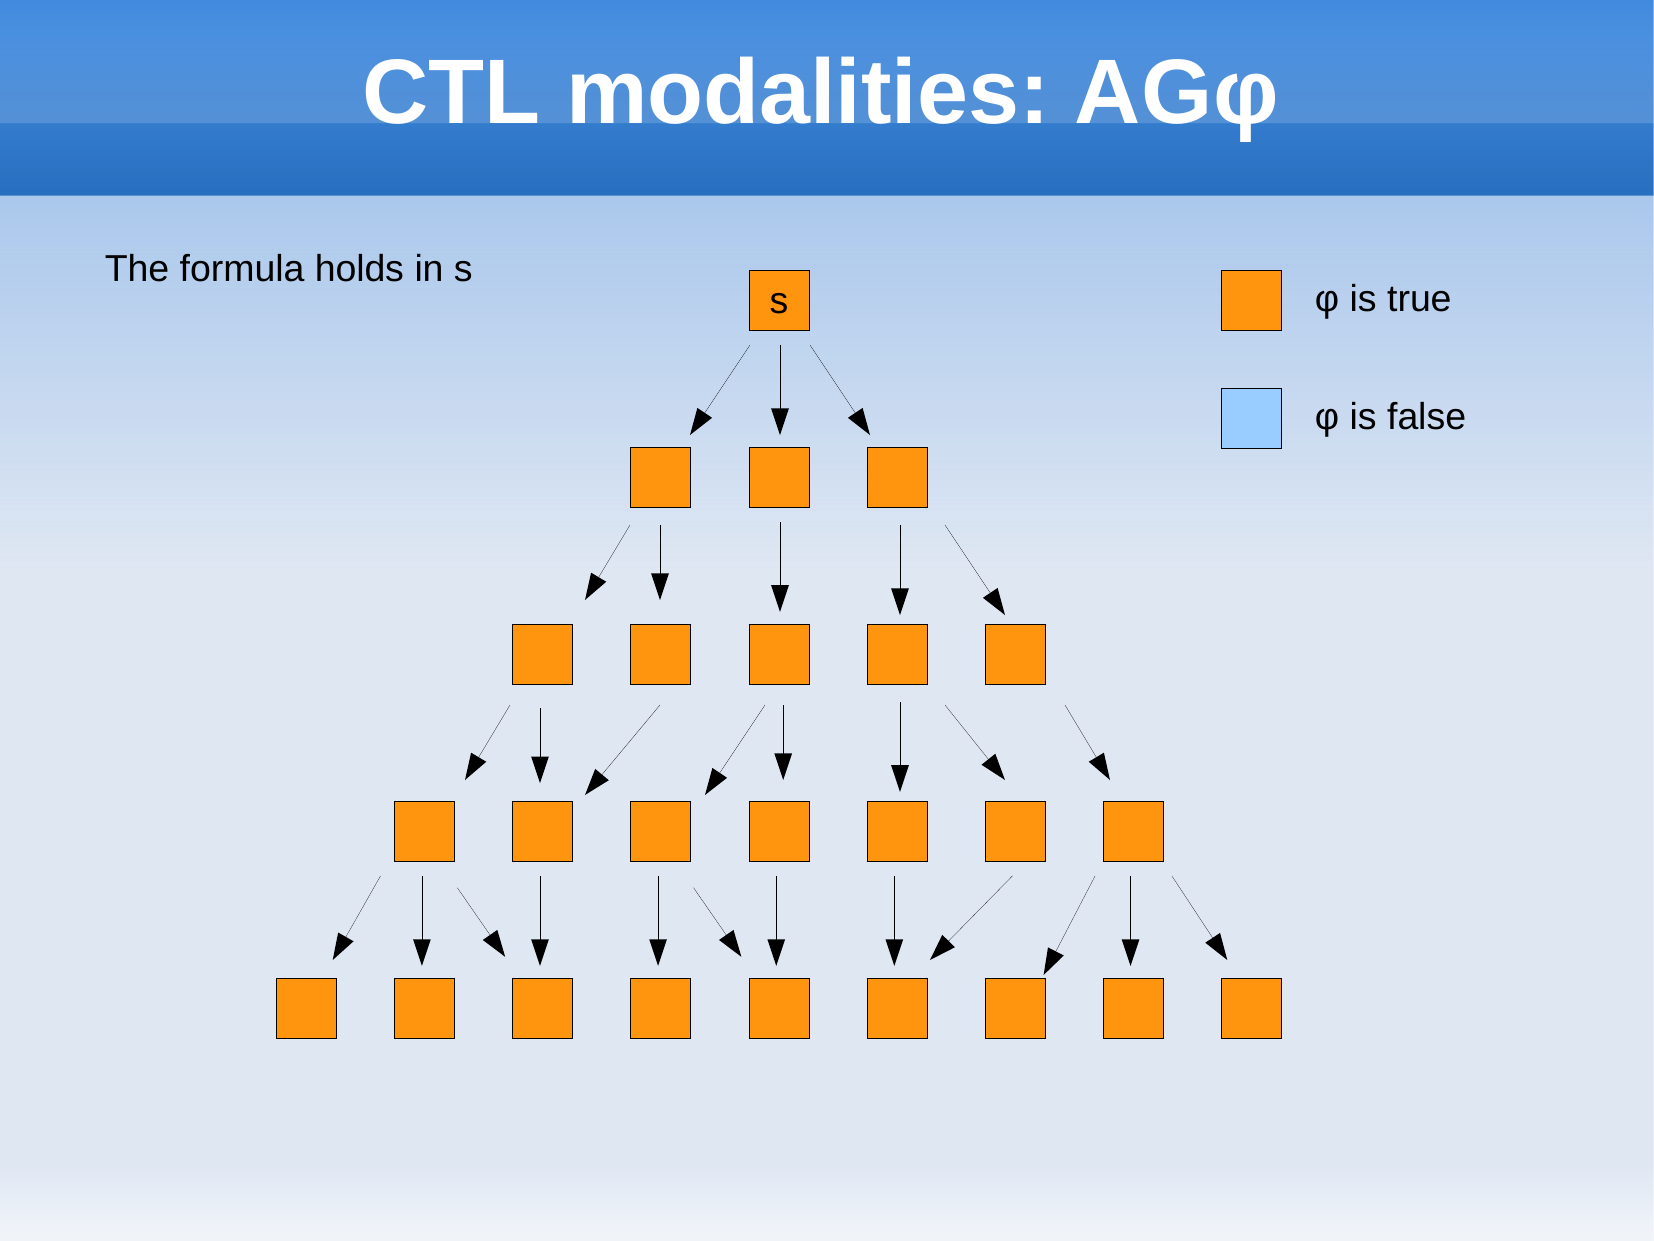

# CTL modalities: AGφ
The formula holds in s
s
φ is true
φ is false